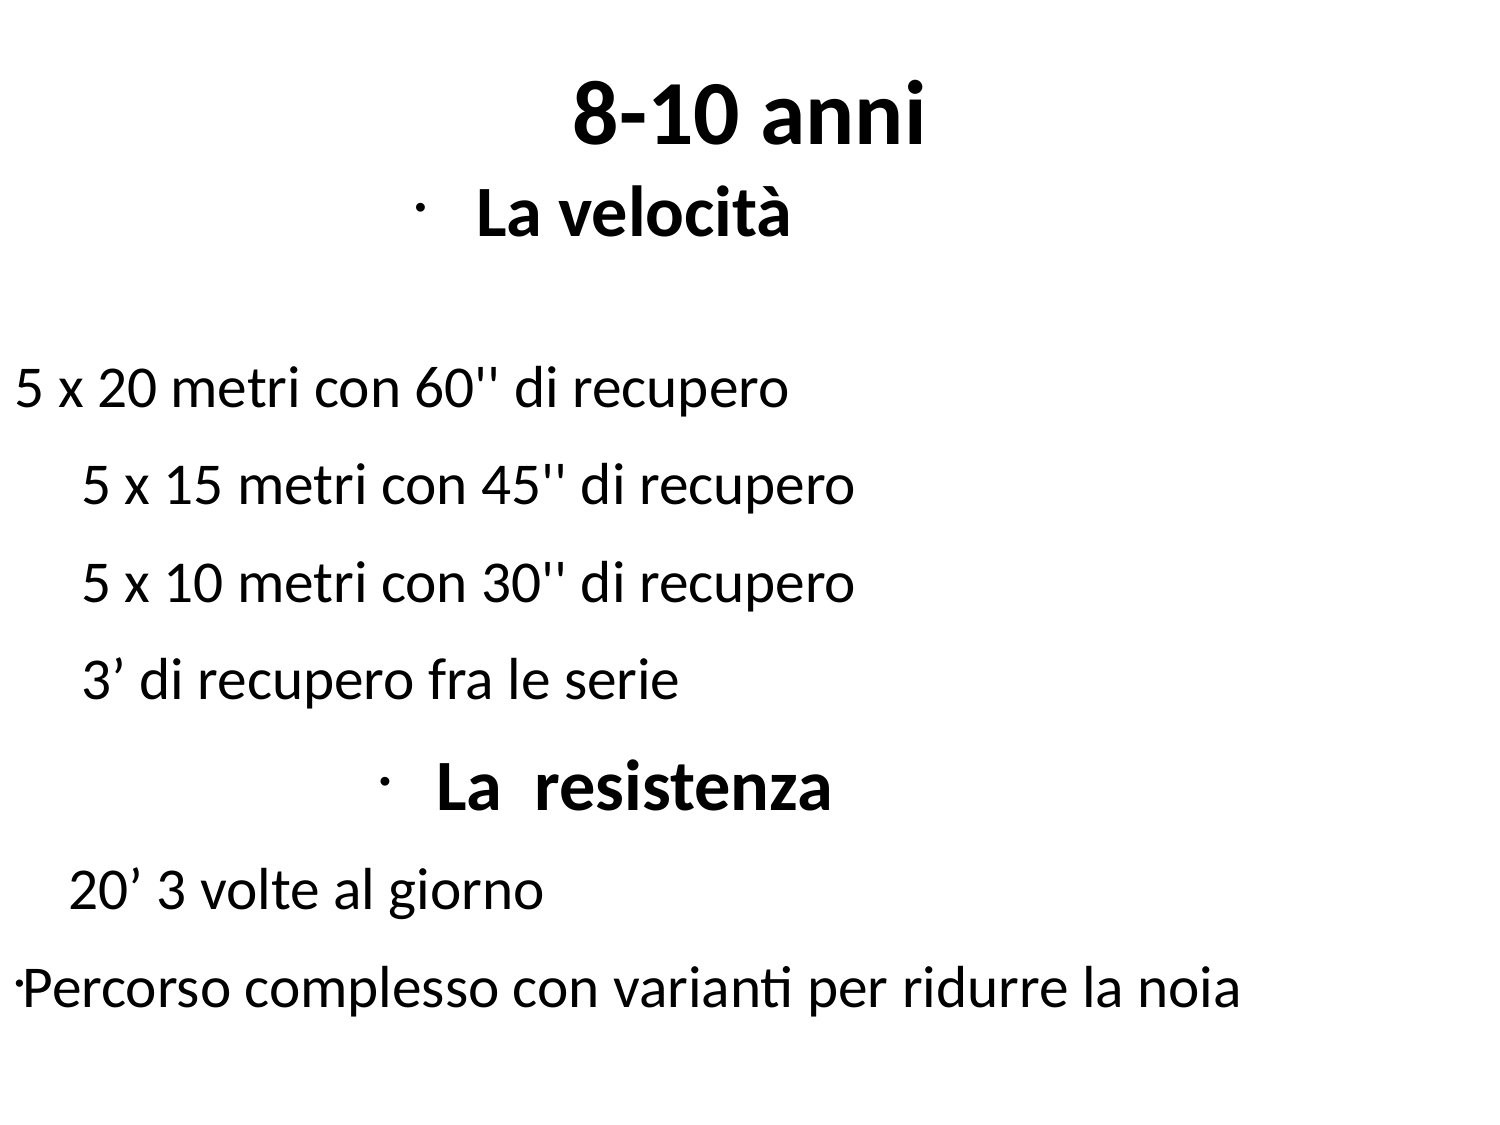

# 8-10 anni
La velocità
5 x 20 metri con 60'' di recupero
	5 x 15 metri con 45'' di recupero
	5 x 10 metri con 30'' di recupero
			3’ di recupero fra le serie
La resistenza
 20’ 3 volte al giorno
Percorso complesso con varianti per ridurre la noia